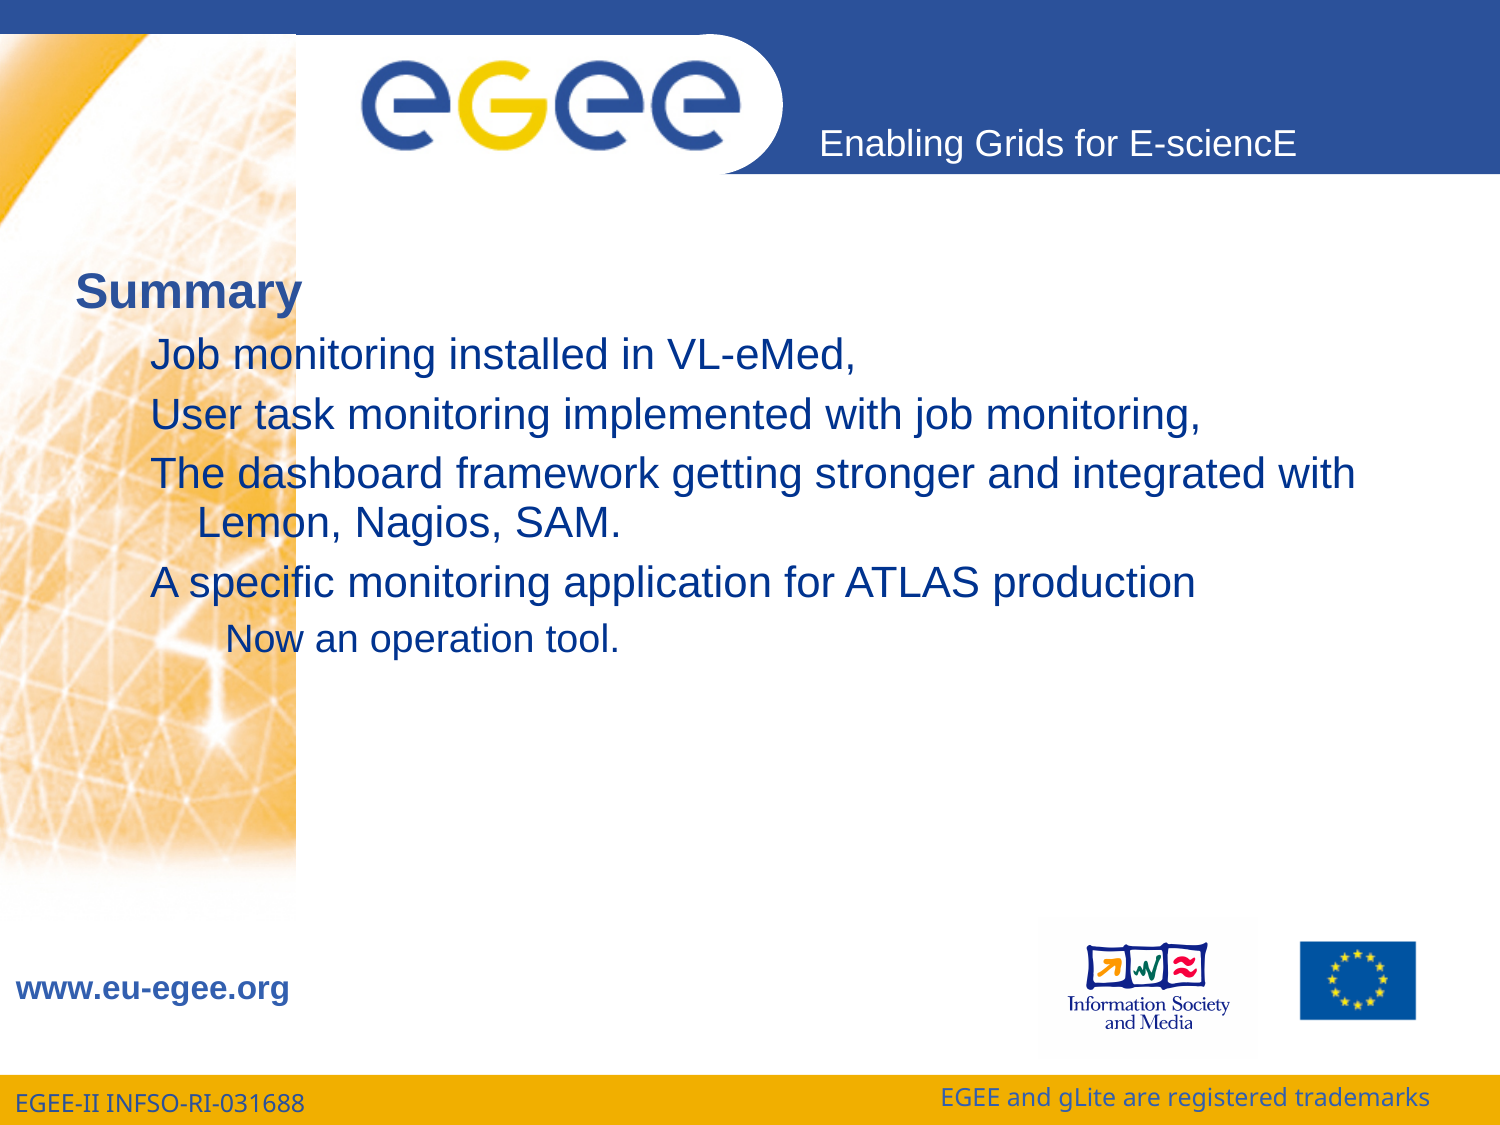

Summary
Job monitoring installed in VL-eMed,
User task monitoring implemented with job monitoring,
The dashboard framework getting stronger and integrated with Lemon, Nagios, SAM.
A specific monitoring application for ATLAS production
Now an operation tool.
#